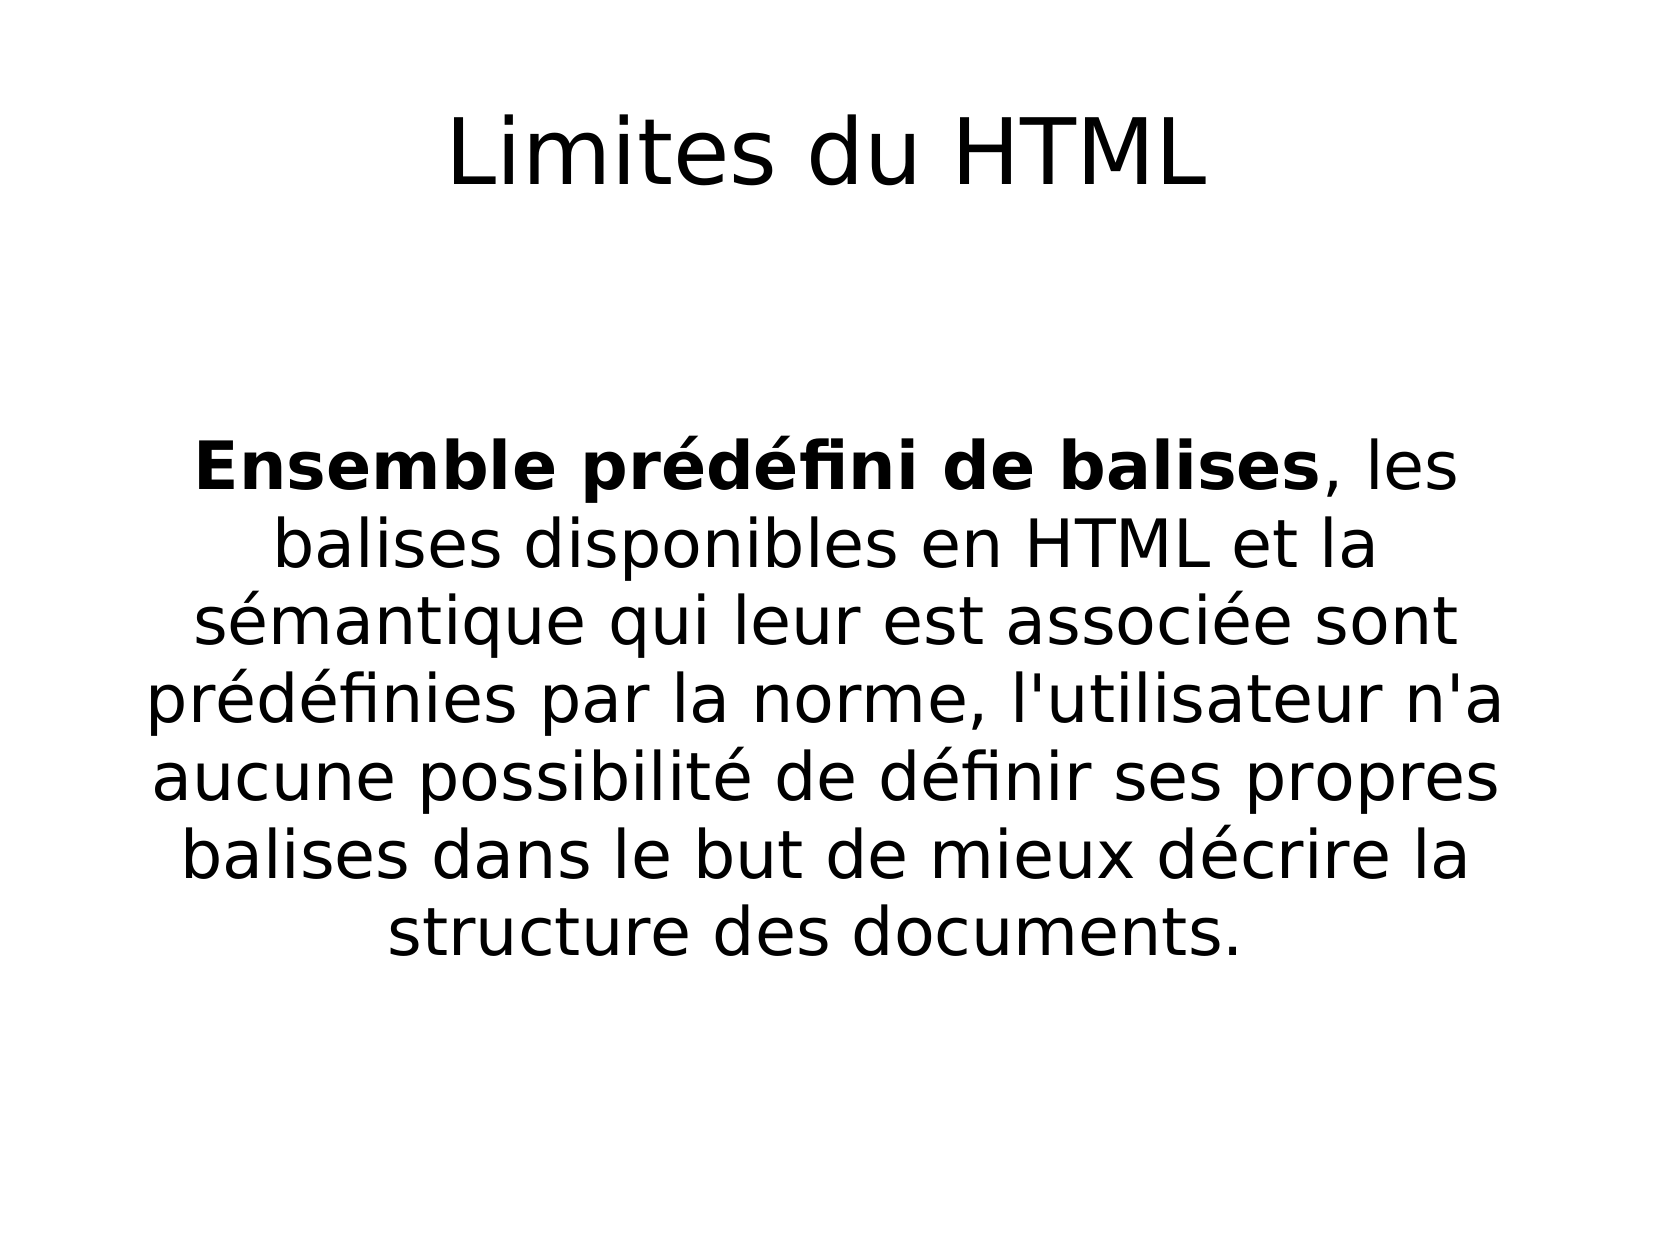

# Limites du HTML
Ensemble prédéfini de balises, les balises disponibles en HTML et la sémantique qui leur est associée sont prédéfinies par la norme, l'utilisateur n'a aucune possibilité de définir ses propres balises dans le but de mieux décrire la structure des documents.